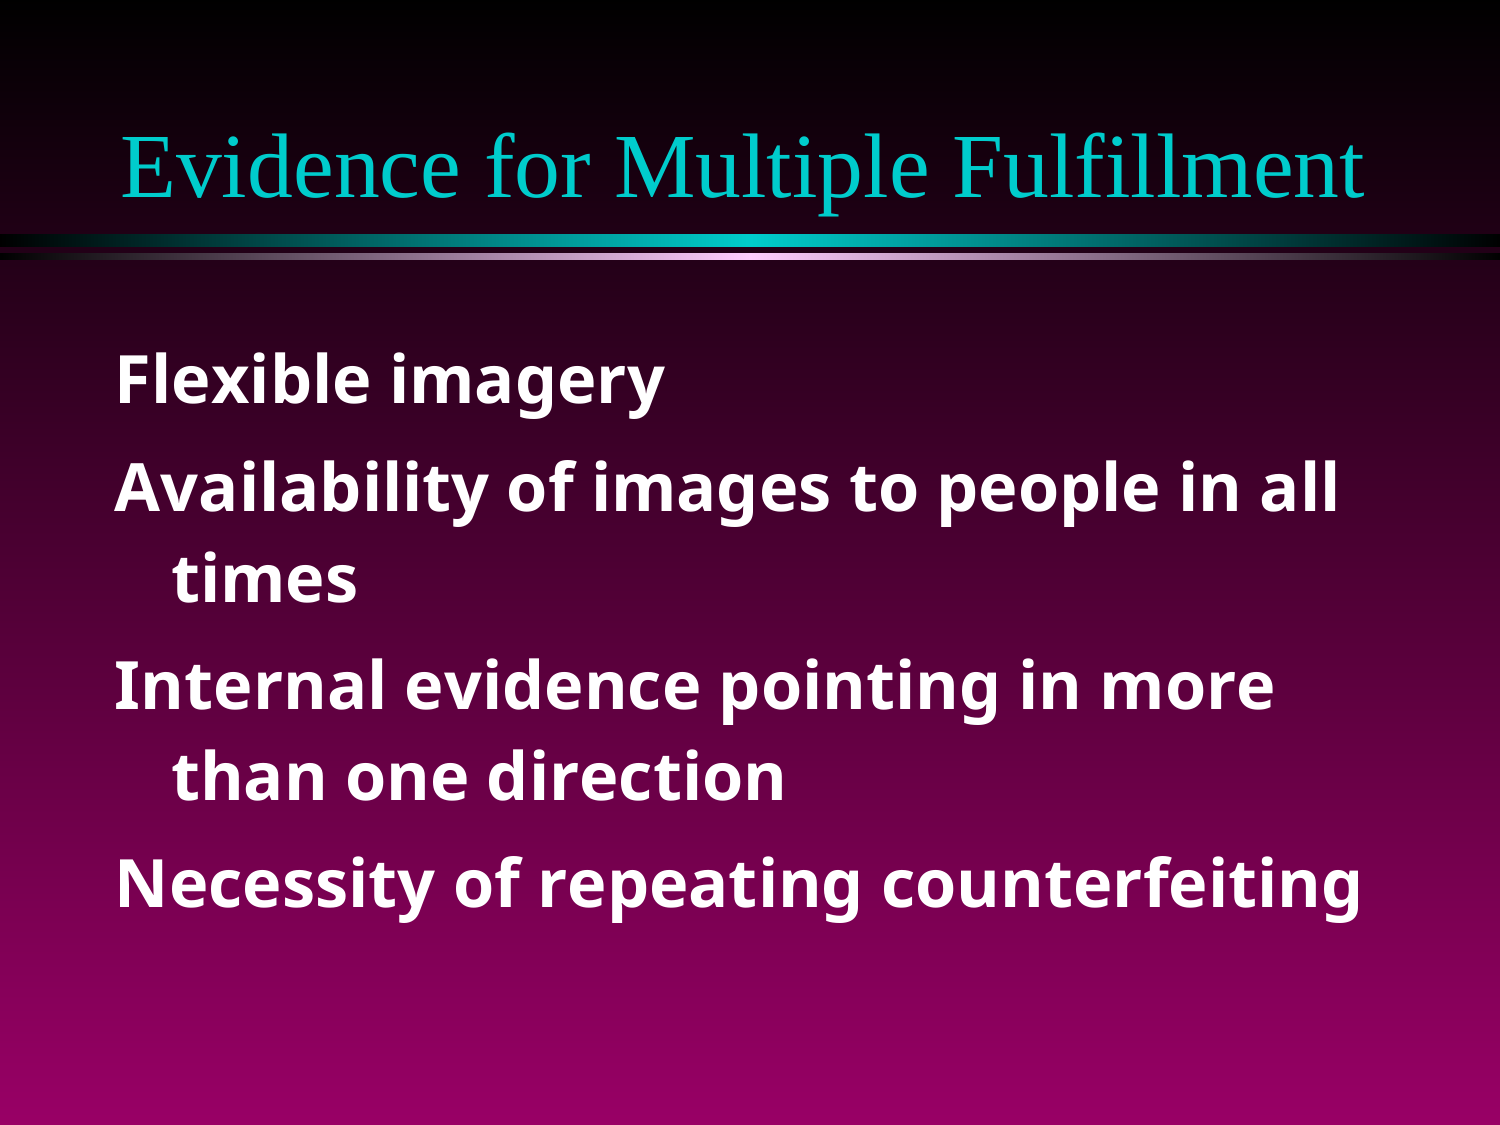

# Evidence for Multiple Fulfillment
Flexible imagery
Availability of images to people in all times
Internal evidence pointing in more than one direction
Necessity of repeating counterfeiting